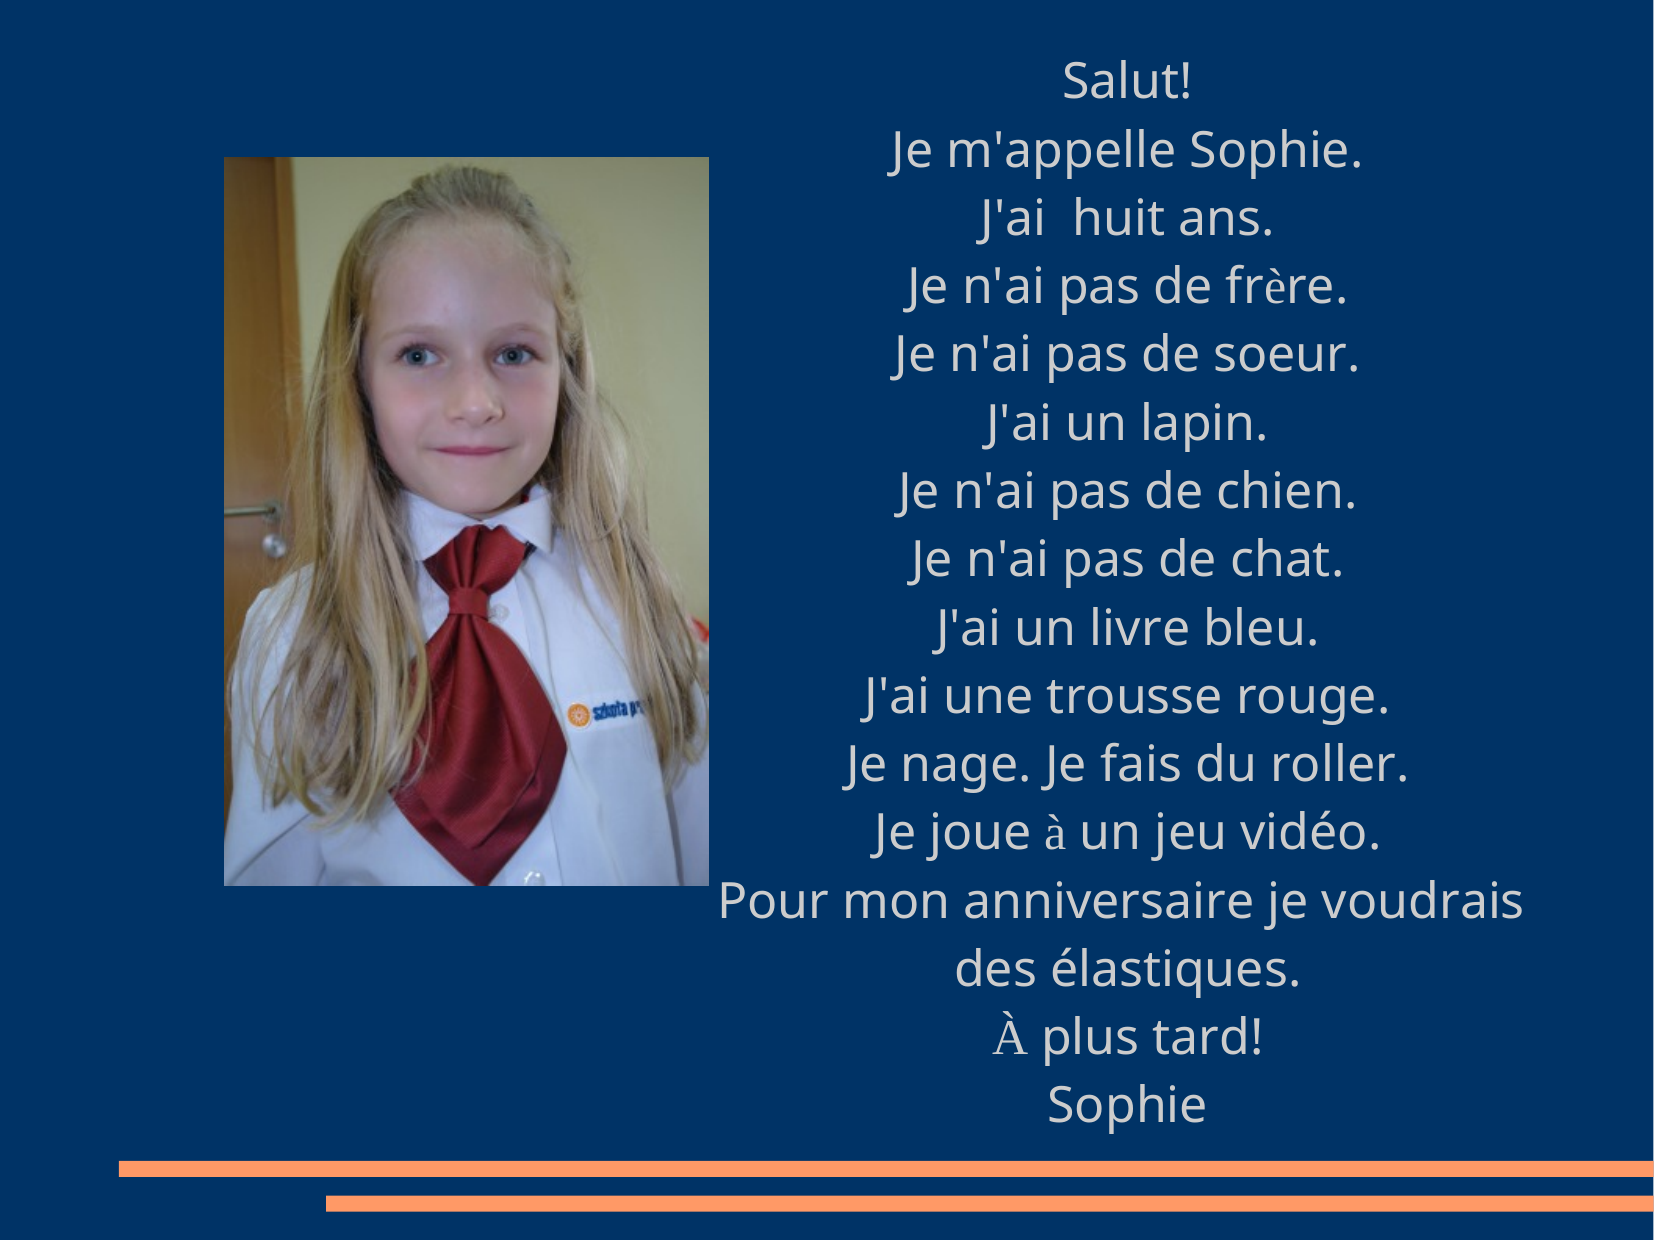

# Salut!
Je m'appelle Sophie.
J'ai huit ans.
Je n'ai pas de frère.
Je n'ai pas de soeur.
J'ai un lapin.
Je n'ai pas de chien.
Je n'ai pas de chat.
J'ai un livre bleu.
J'ai une trousse rouge.
Je nage. Je fais du roller.
Je joue à un jeu vidéo.
Pour mon anniversaire je voudrais
des élastiques.
À plus tard!
Sophie